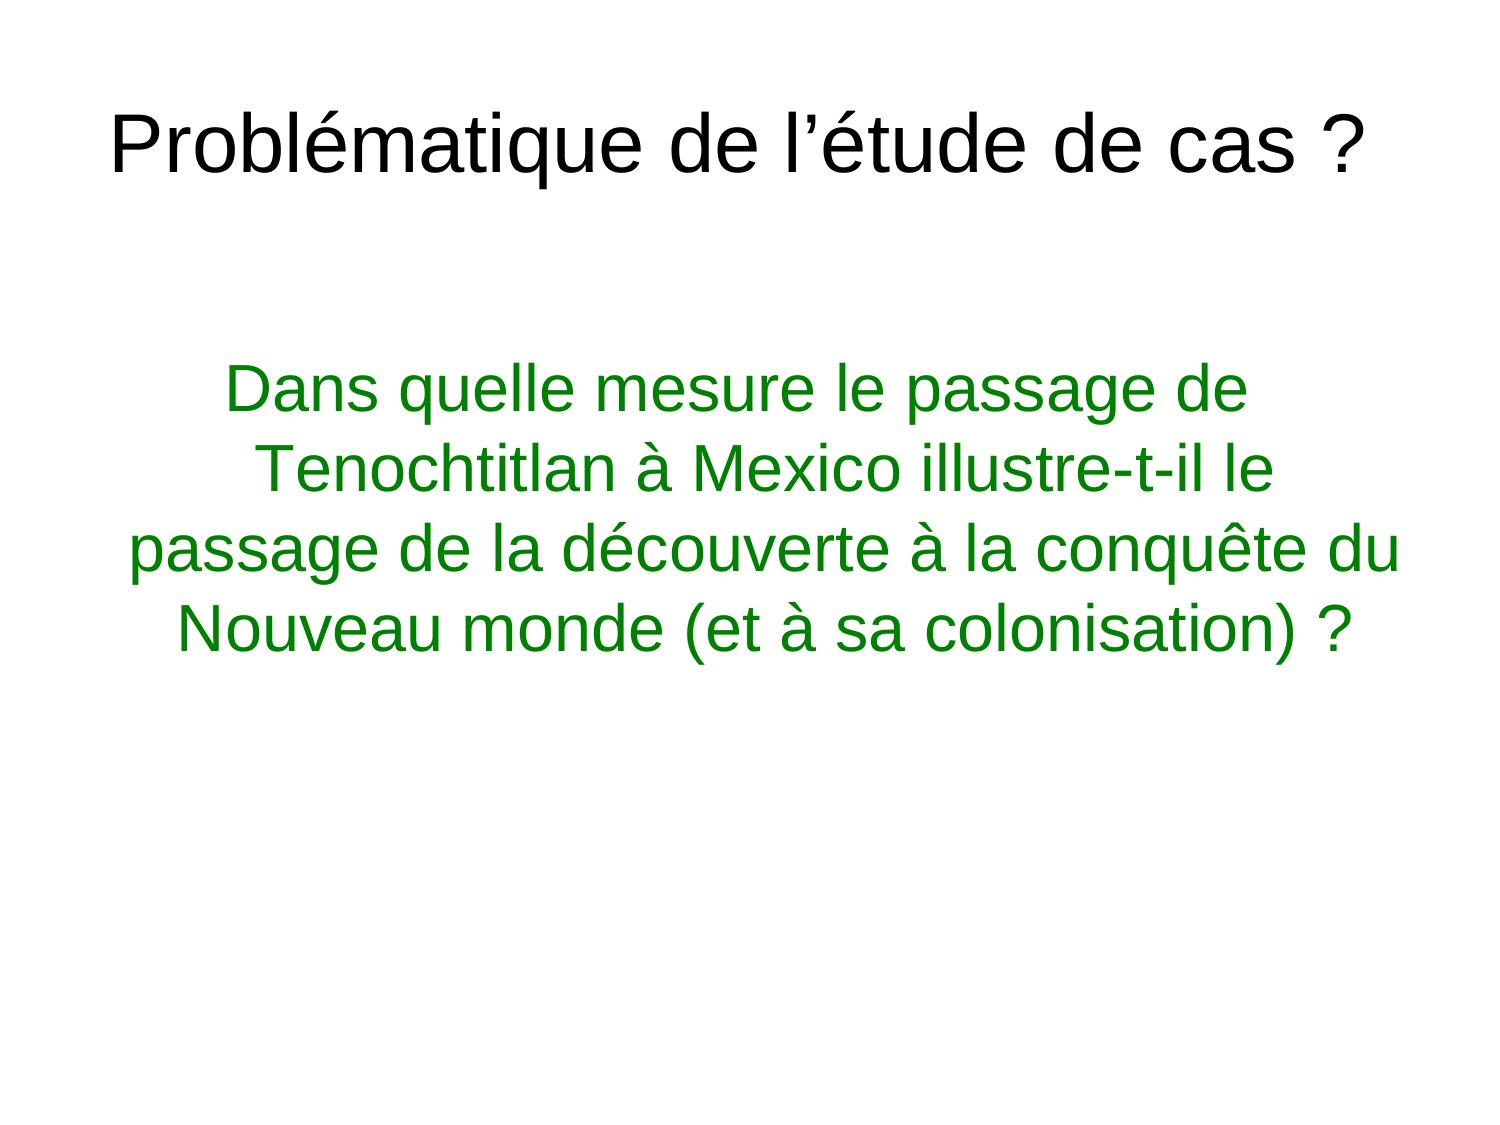

# Problématique de l’étude de cas ?
Dans quelle mesure le passage de Tenochtitlan à Mexico illustre-t-il le passage de la découverte à la conquête du Nouveau monde (et à sa colonisation) ?